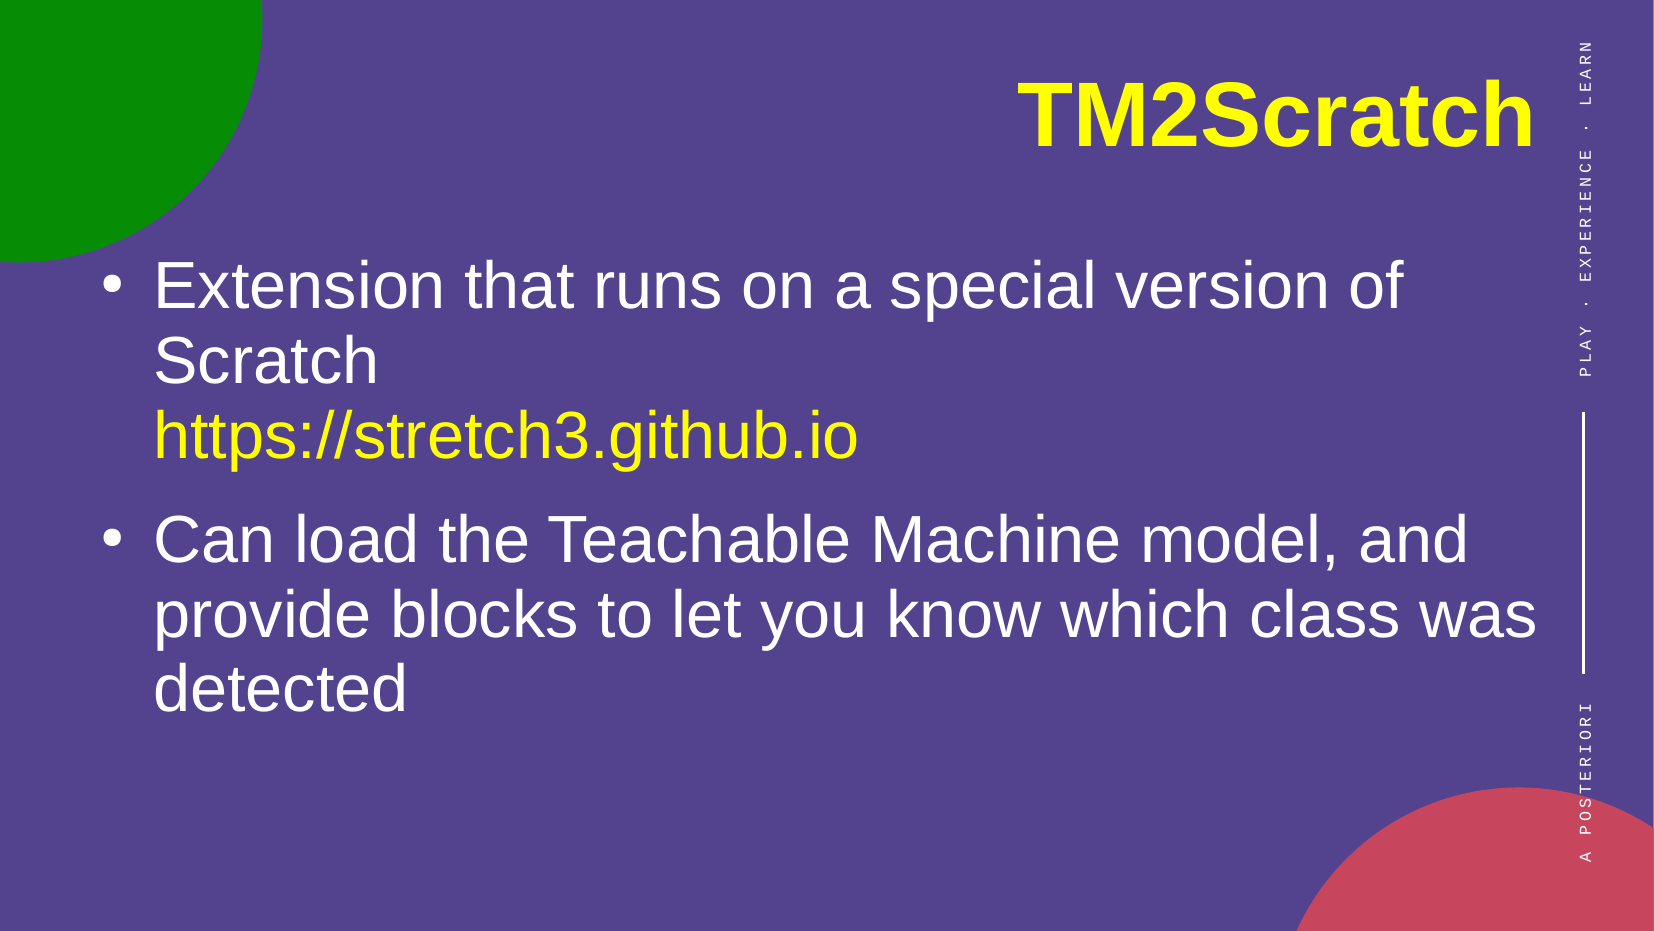

# TM2Scratch
Extension that runs on a special version of Scratch
https://stretch3.github.io
Can load the Teachable Machine model, and provide blocks to let you know which class was detected